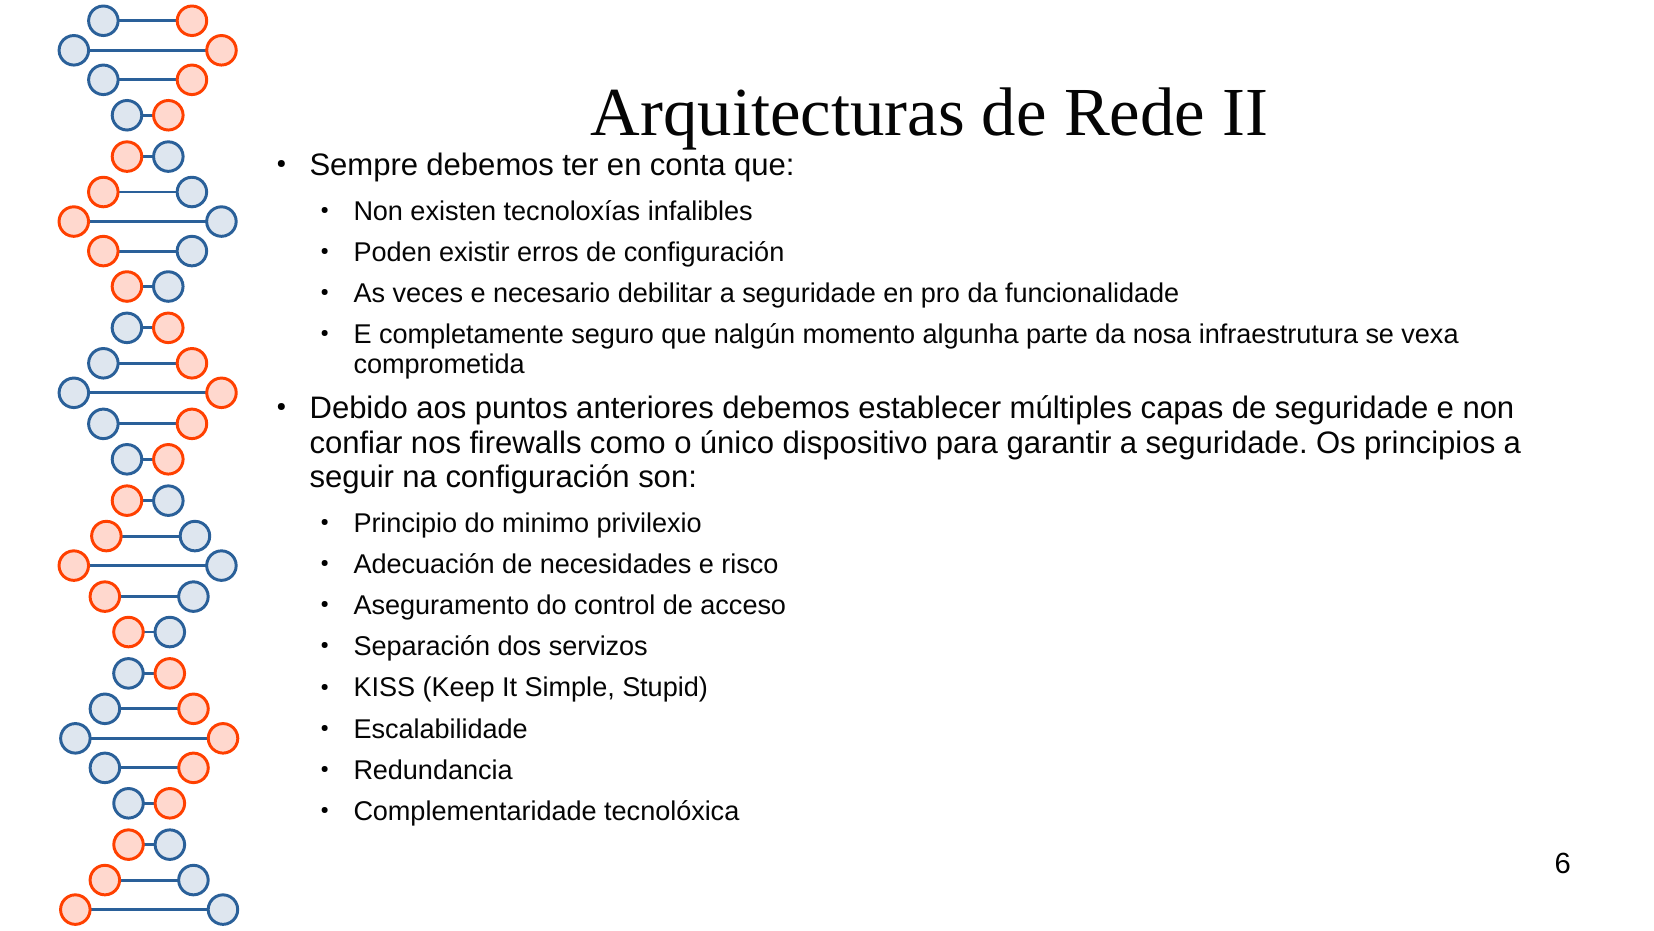

# Arquitecturas de Rede II
Sempre debemos ter en conta que:
Non existen tecnoloxías infalibles
Poden existir erros de configuración
As veces e necesario debilitar a seguridade en pro da funcionalidade
E completamente seguro que nalgún momento algunha parte da nosa infraestrutura se vexa comprometida
Debido aos puntos anteriores debemos establecer múltiples capas de seguridade e non confiar nos firewalls como o único dispositivo para garantir a seguridade. Os principios a seguir na configuración son:
Principio do minimo privilexio
Adecuación de necesidades e risco
Aseguramento do control de acceso
Separación dos servizos
KISS (Keep It Simple, Stupid)
Escalabilidade
Redundancia
Complementaridade tecnolóxica
6